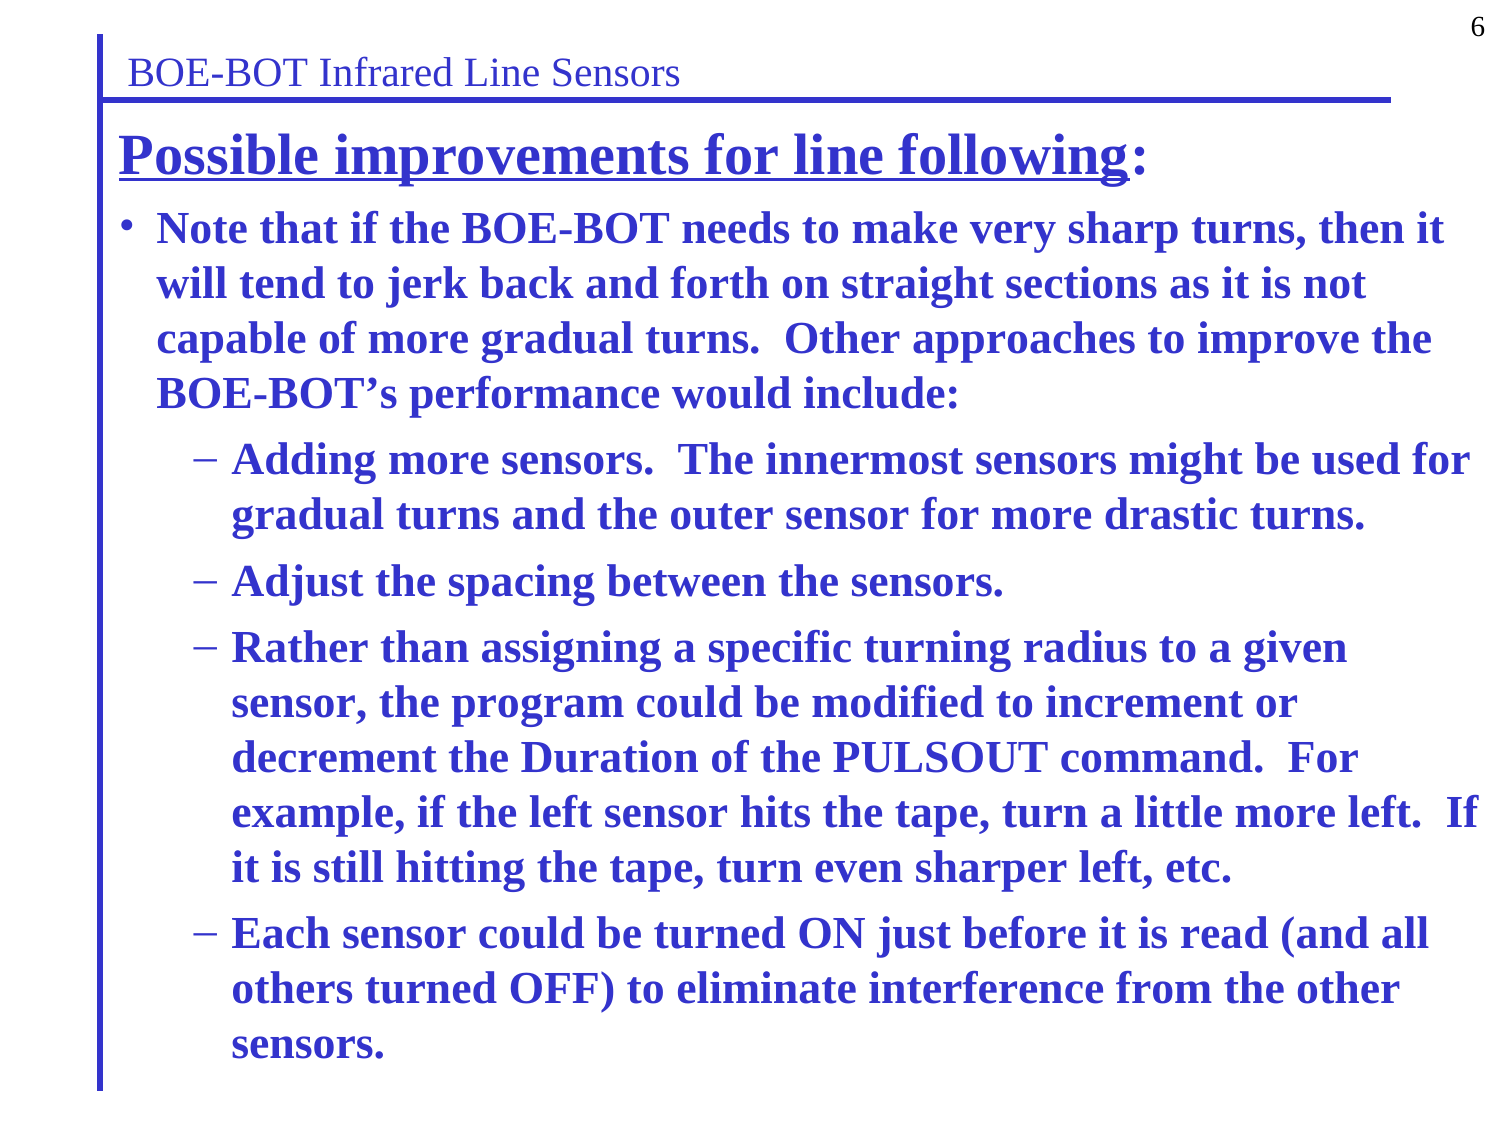

BOE-BOT Infrared Line Sensors
Possible improvements for line following:
Note that if the BOE-BOT needs to make very sharp turns, then it will tend to jerk back and forth on straight sections as it is not capable of more gradual turns. Other approaches to improve the BOE-BOT’s performance would include:
Adding more sensors. The innermost sensors might be used for gradual turns and the outer sensor for more drastic turns.
Adjust the spacing between the sensors.
Rather than assigning a specific turning radius to a given sensor, the program could be modified to increment or decrement the Duration of the PULSOUT command. For example, if the left sensor hits the tape, turn a little more left. If it is still hitting the tape, turn even sharper left, etc.
Each sensor could be turned ON just before it is read (and all others turned OFF) to eliminate interference from the other sensors.